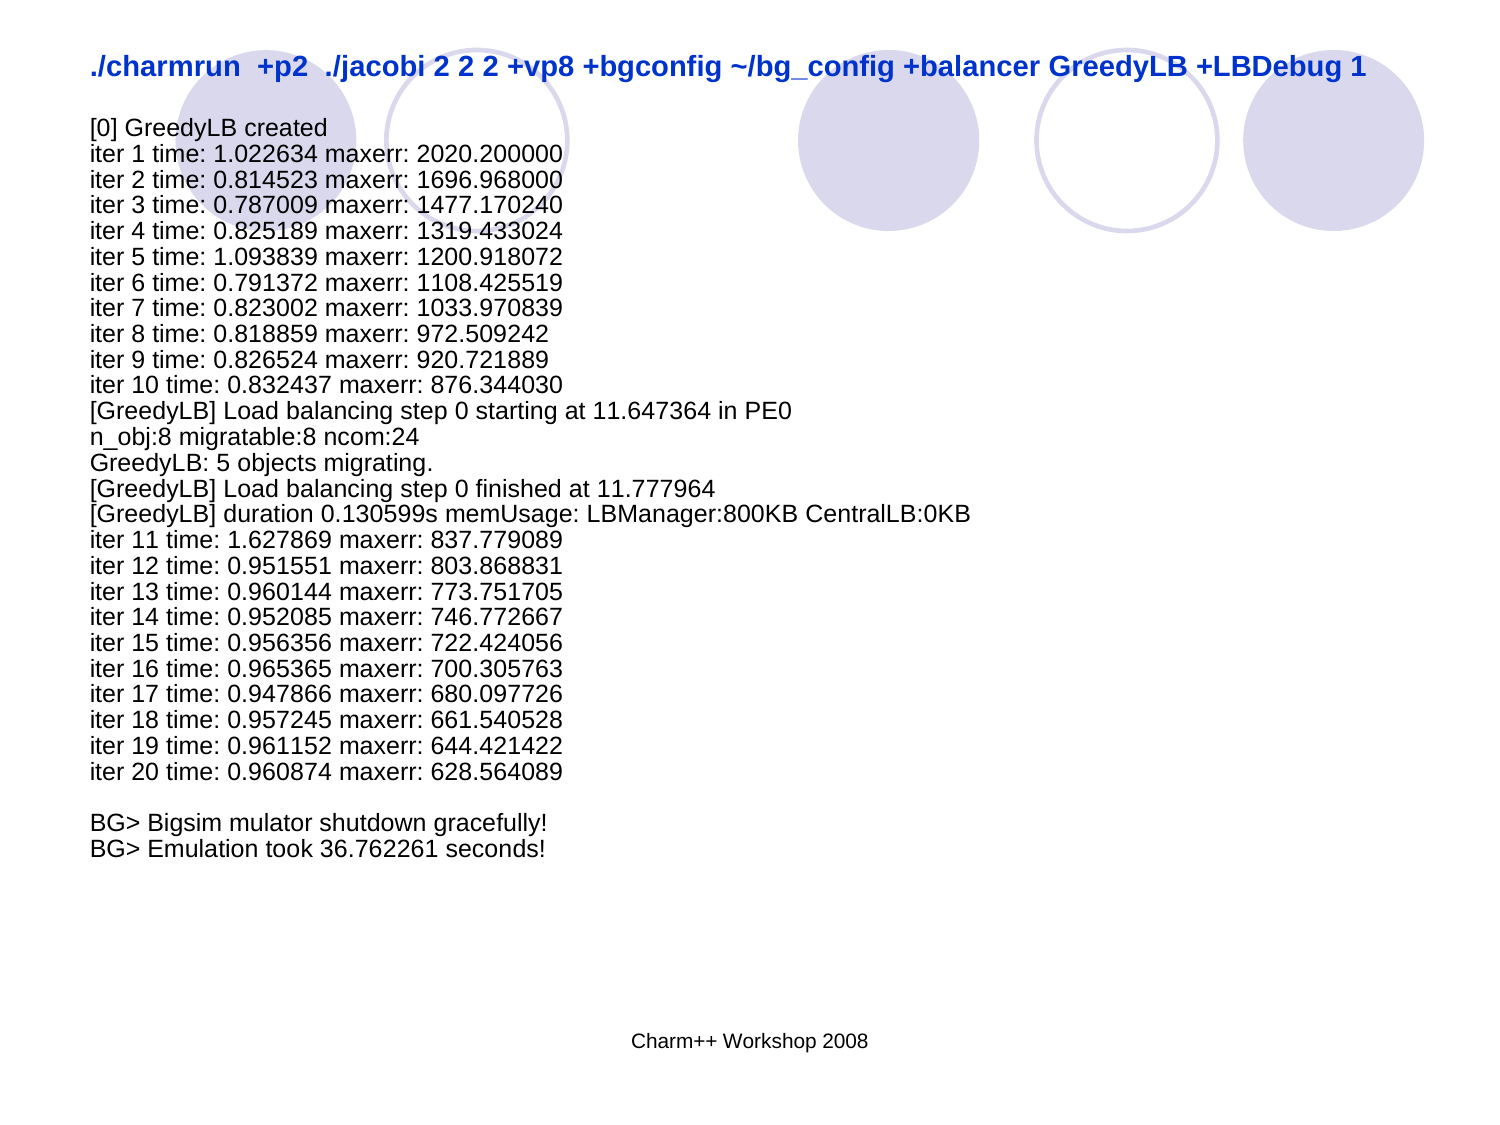

# ./charmrun +p2 ./jacobi 2 2 2 +vp8 +bgconfig ~/bg_config +balancer GreedyLB +LBDebug 1
[0] GreedyLB created
iter 1 time: 1.022634 maxerr: 2020.200000
iter 2 time: 0.814523 maxerr: 1696.968000
iter 3 time: 0.787009 maxerr: 1477.170240
iter 4 time: 0.825189 maxerr: 1319.433024
iter 5 time: 1.093839 maxerr: 1200.918072
iter 6 time: 0.791372 maxerr: 1108.425519
iter 7 time: 0.823002 maxerr: 1033.970839
iter 8 time: 0.818859 maxerr: 972.509242
iter 9 time: 0.826524 maxerr: 920.721889
iter 10 time: 0.832437 maxerr: 876.344030
[GreedyLB] Load balancing step 0 starting at 11.647364 in PE0
n_obj:8 migratable:8 ncom:24
GreedyLB: 5 objects migrating.
[GreedyLB] Load balancing step 0 finished at 11.777964
[GreedyLB] duration 0.130599s memUsage: LBManager:800KB CentralLB:0KB
iter 11 time: 1.627869 maxerr: 837.779089
iter 12 time: 0.951551 maxerr: 803.868831
iter 13 time: 0.960144 maxerr: 773.751705
iter 14 time: 0.952085 maxerr: 746.772667
iter 15 time: 0.956356 maxerr: 722.424056
iter 16 time: 0.965365 maxerr: 700.305763
iter 17 time: 0.947866 maxerr: 680.097726
iter 18 time: 0.957245 maxerr: 661.540528
iter 19 time: 0.961152 maxerr: 644.421422
iter 20 time: 0.960874 maxerr: 628.564089
BG> Bigsim mulator shutdown gracefully!
BG> Emulation took 36.762261 seconds!
Charm++ Workshop 2008